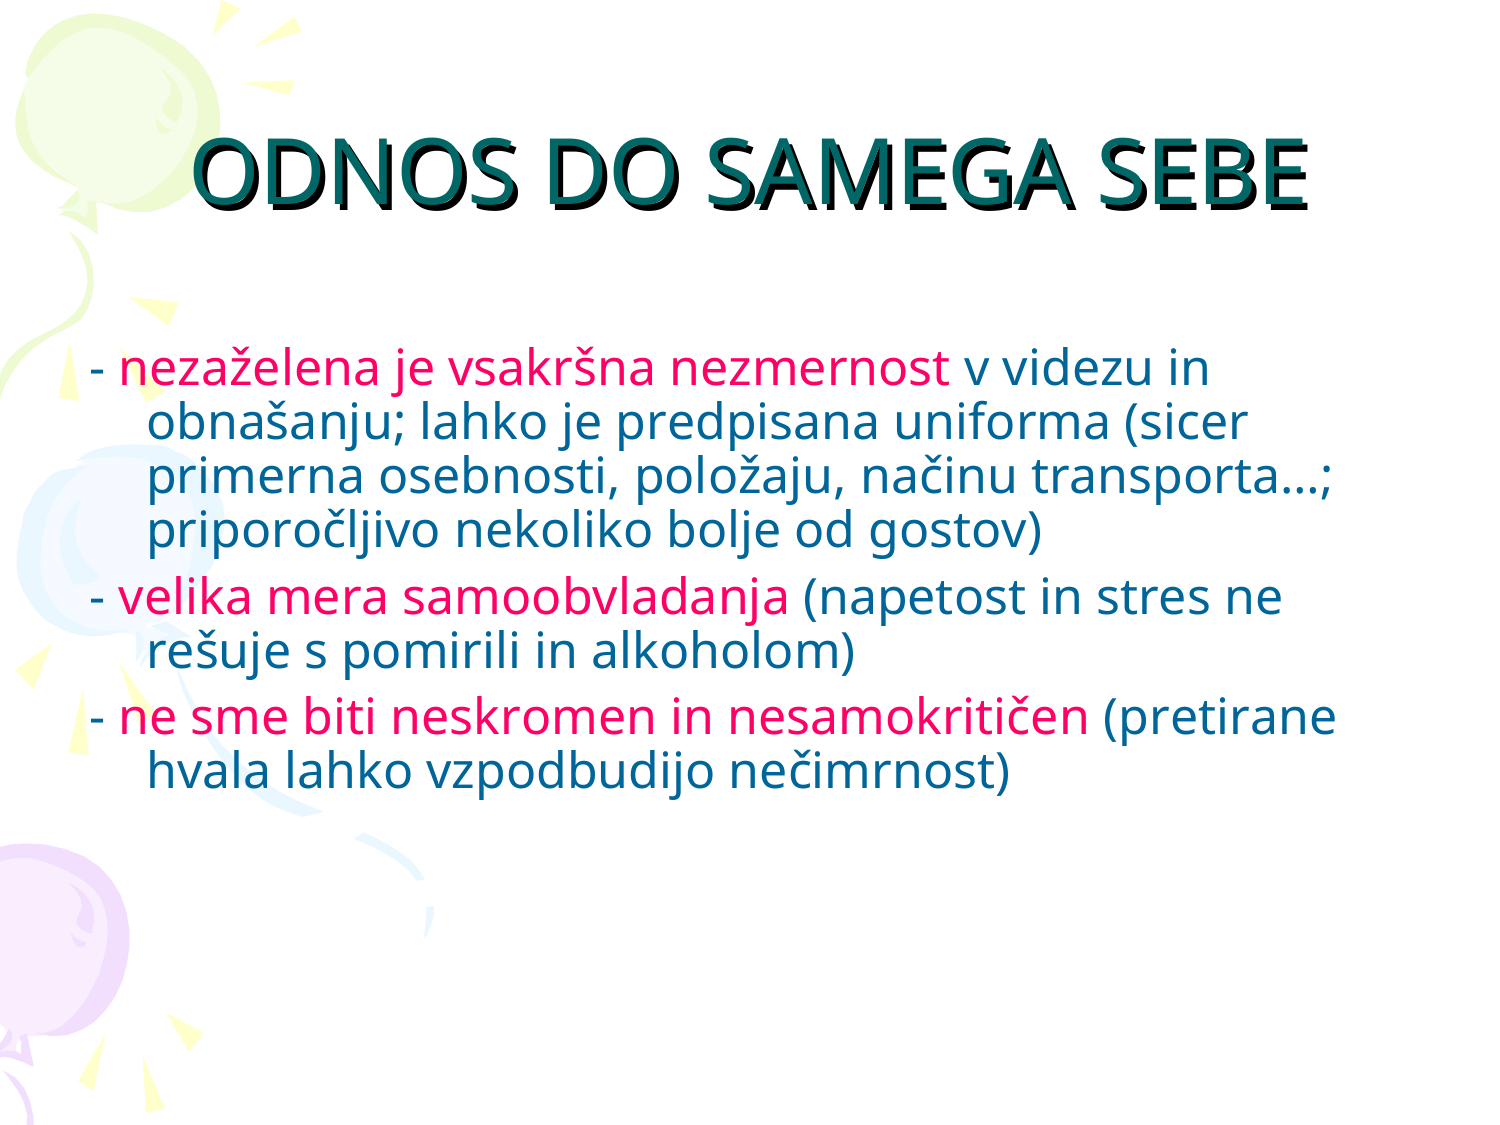

# ODNOS DO SAMEGA SEBE
- nezaželena je vsakršna nezmernost v videzu in obnašanju; lahko je predpisana uniforma (sicer primerna osebnosti, položaju, načinu transporta…; priporočljivo nekoliko bolje od gostov)
- velika mera samoobvladanja (napetost in stres ne rešuje s pomirili in alkoholom)
- ne sme biti neskromen in nesamokritičen (pretirane hvala lahko vzpodbudijo nečimrnost)